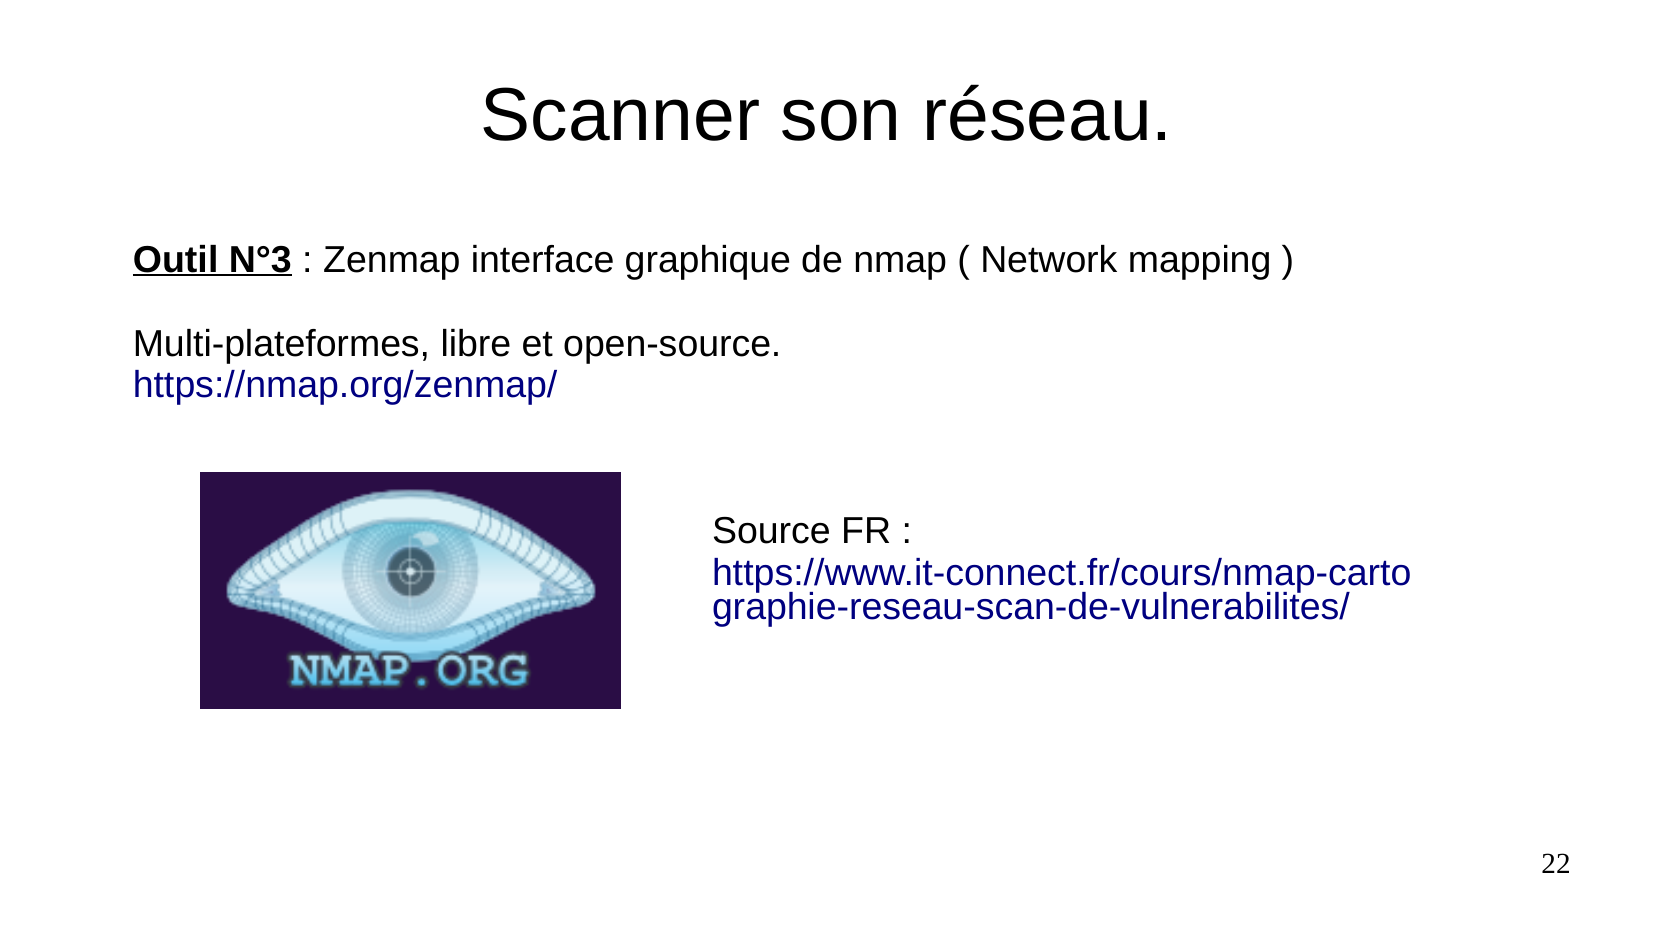

# Scanner son réseau.
Outil N°3 : Zenmap interface graphique de nmap ( Network mapping )
Multi-plateformes, libre et open-source.
https://nmap.org/zenmap/
Source FR : https://www.it-connect.fr/cours/nmap-cartographie-reseau-scan-de-vulnerabilites/
22